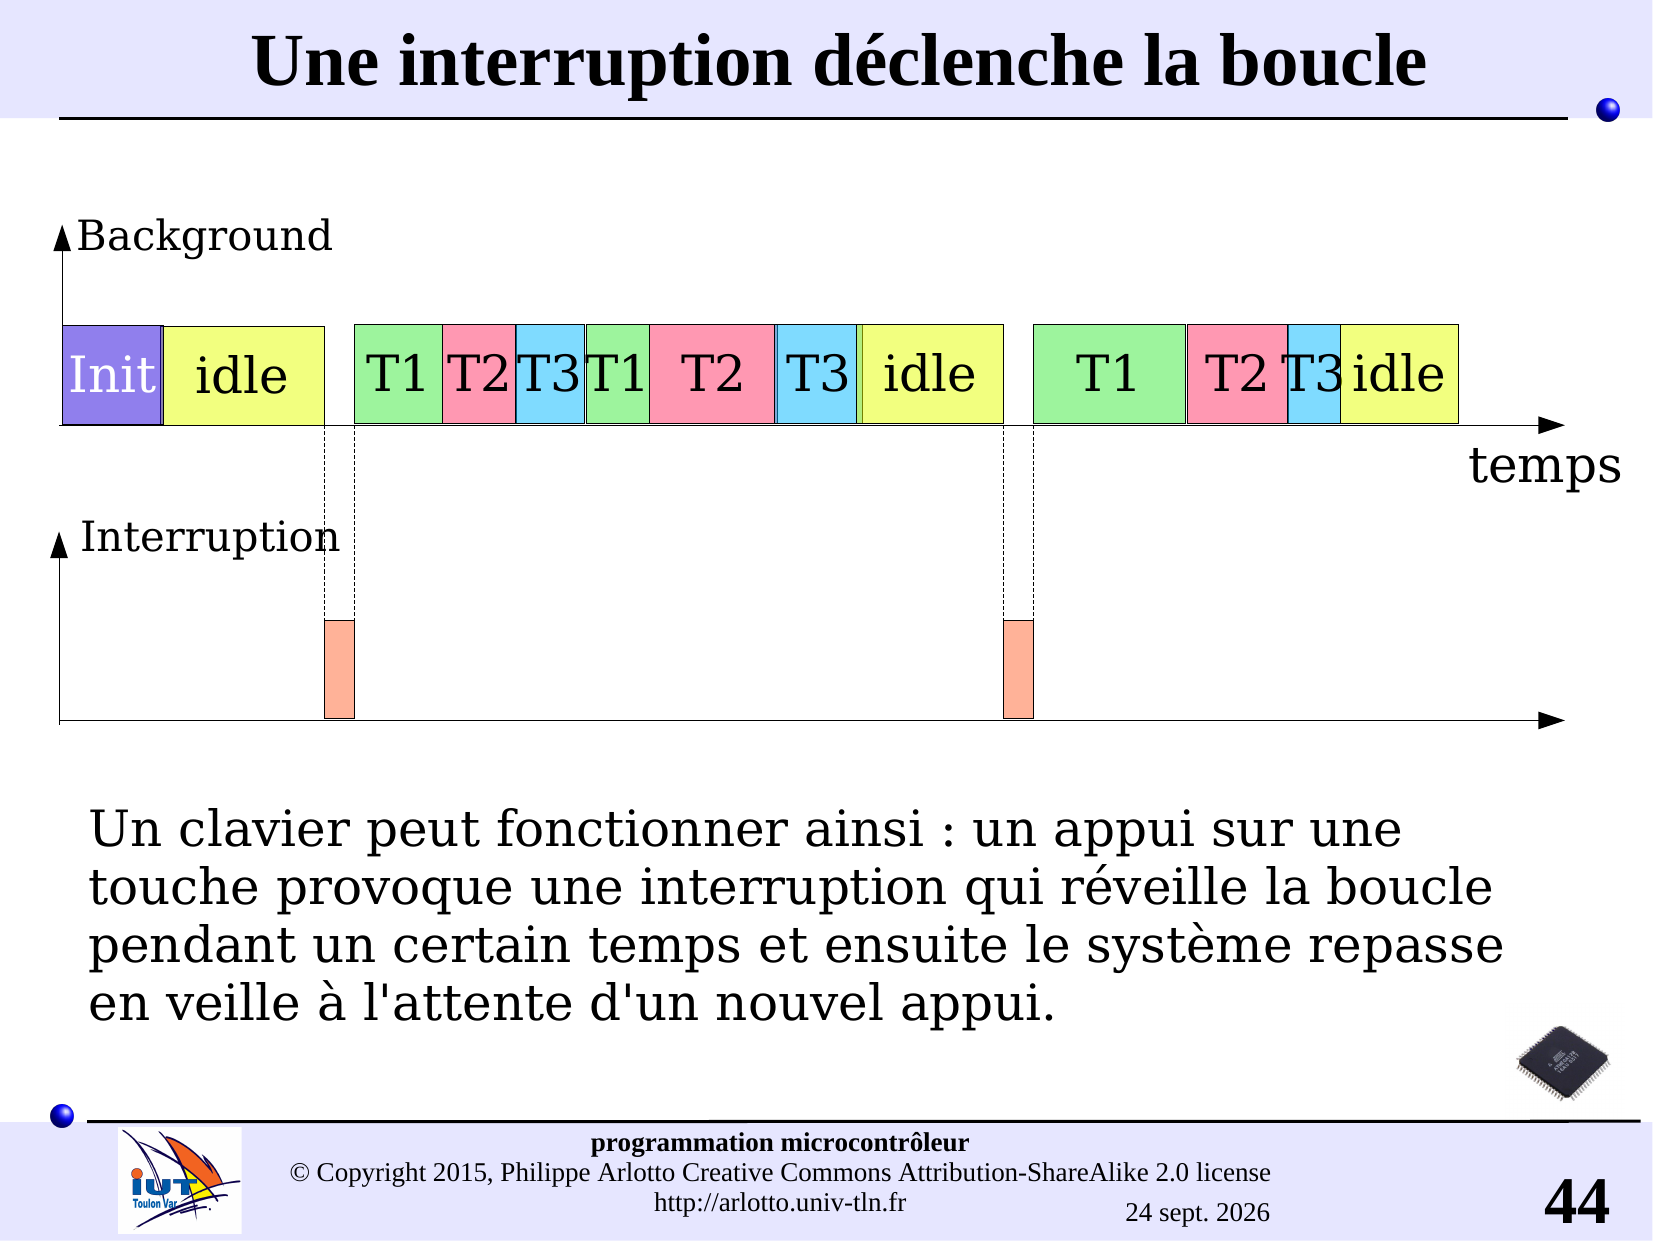

# Une interruption déclenche la boucle
Background
T1
T2
T3
T1
T2
T3
idle
T1
T2
T3
idle
Init
idle
temps
Interruption
Un clavier peut fonctionner ainsi : un appui sur une touche provoque une interruption qui réveille la boucle pendant un certain temps et ensuite le système repasse en veille à l'attente d'un nouvel appui.